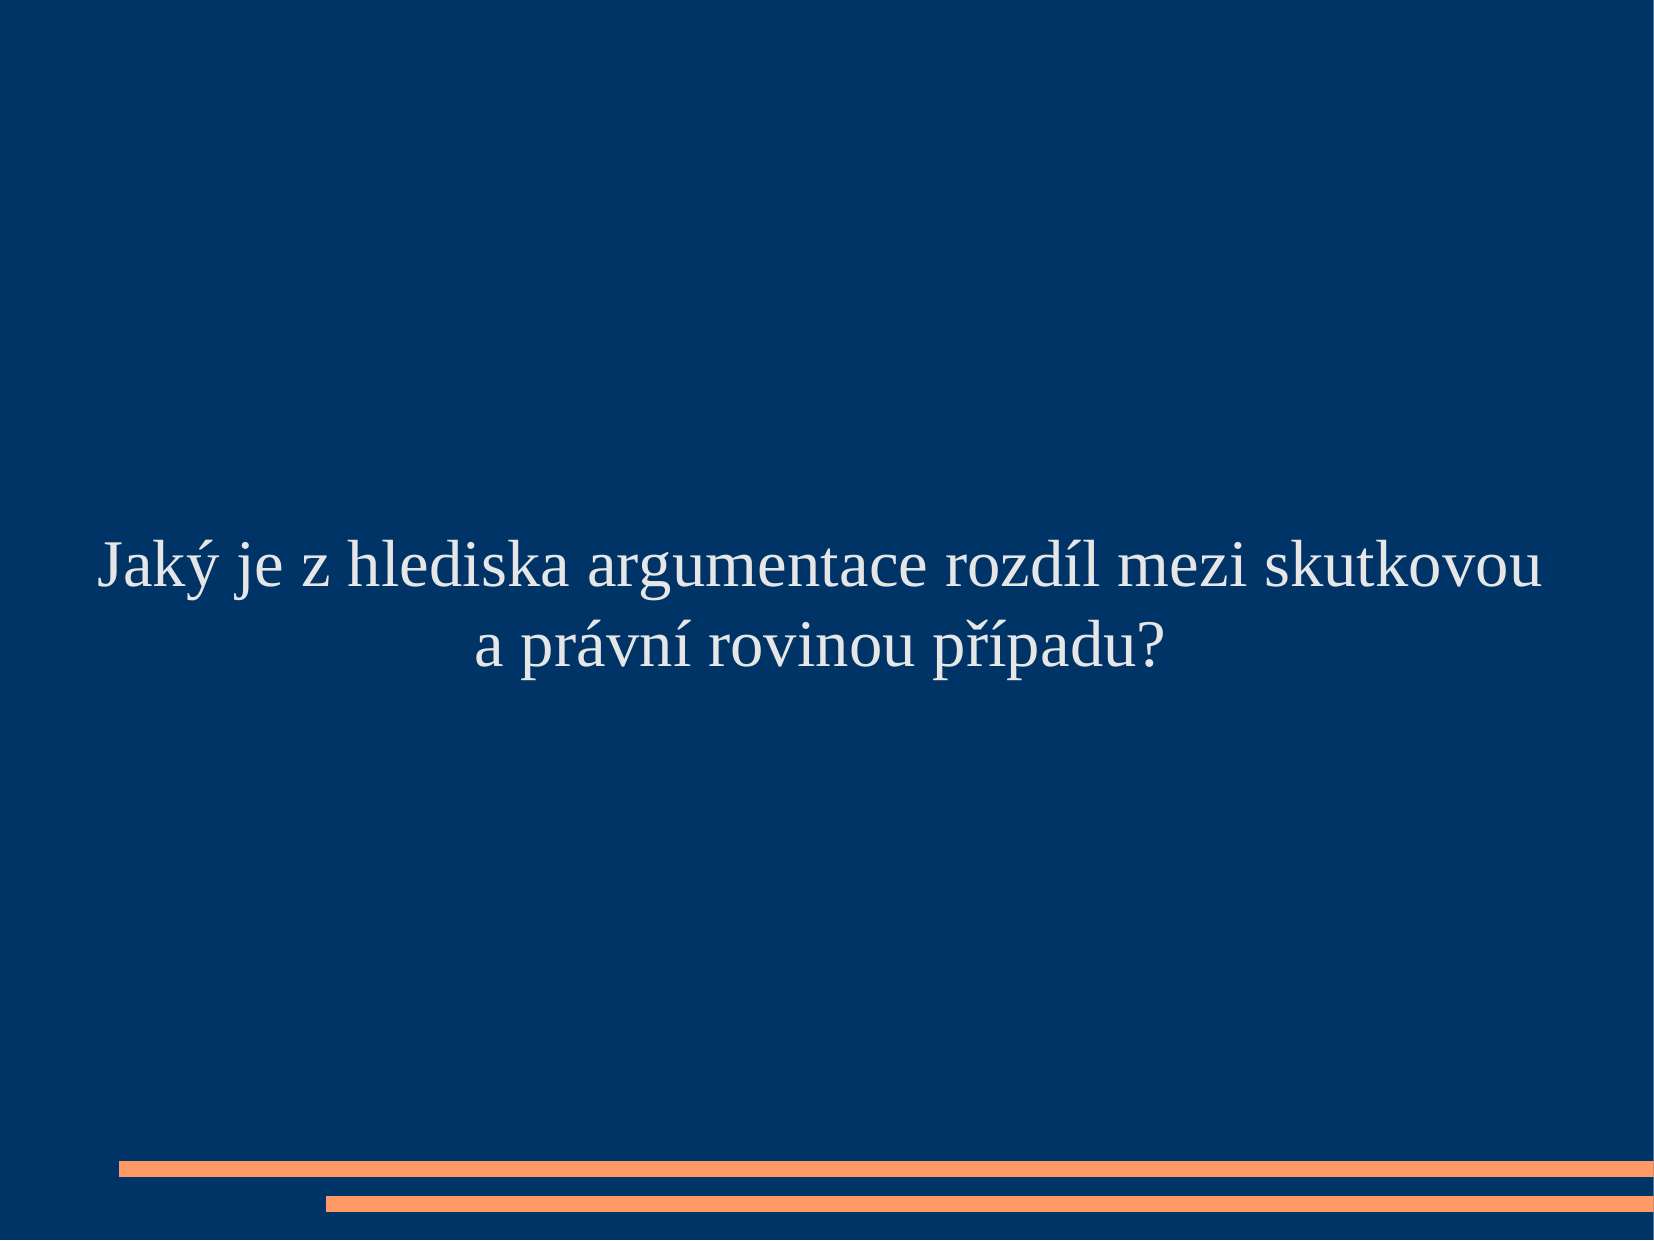

Jaký je z hlediska argumentace rozdíl mezi skutkovou a právní rovinou případu?